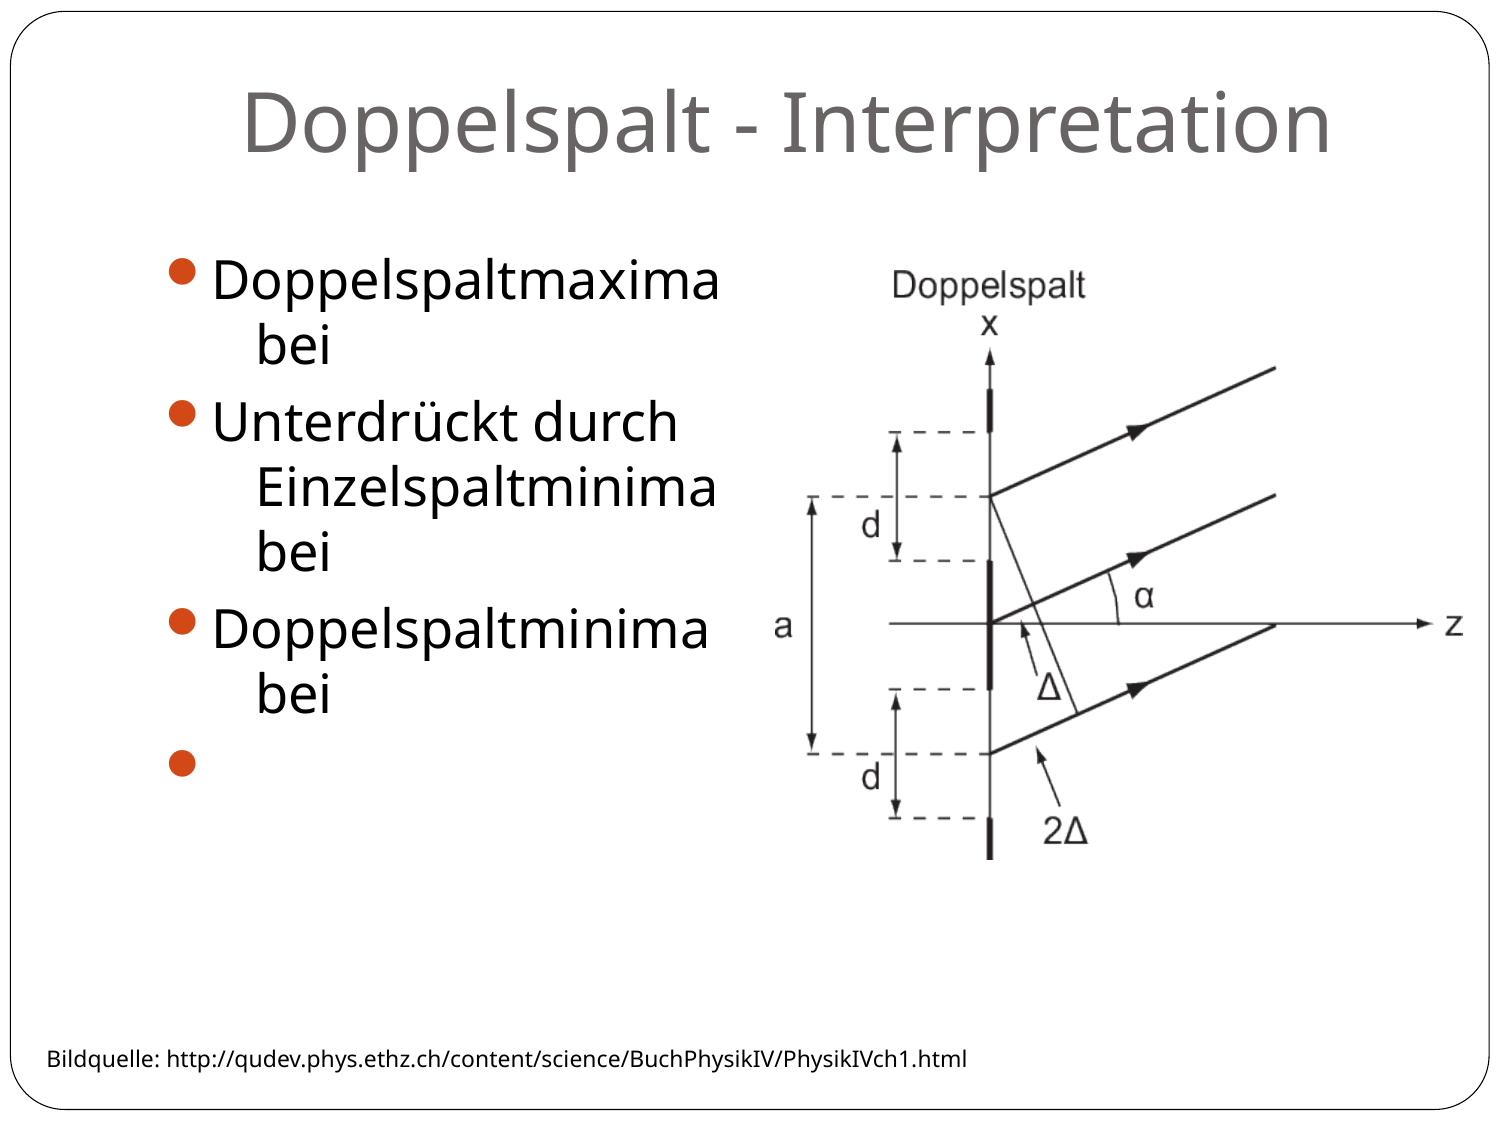

# Doppelspalt - Interpretation
Doppelspaltmaxima bei
Unterdrückt durch Einzelspaltminima bei
Doppelspaltminima bei
Bildquelle: http://qudev.phys.ethz.ch/content/science/BuchPhysikIV/PhysikIVch1.html